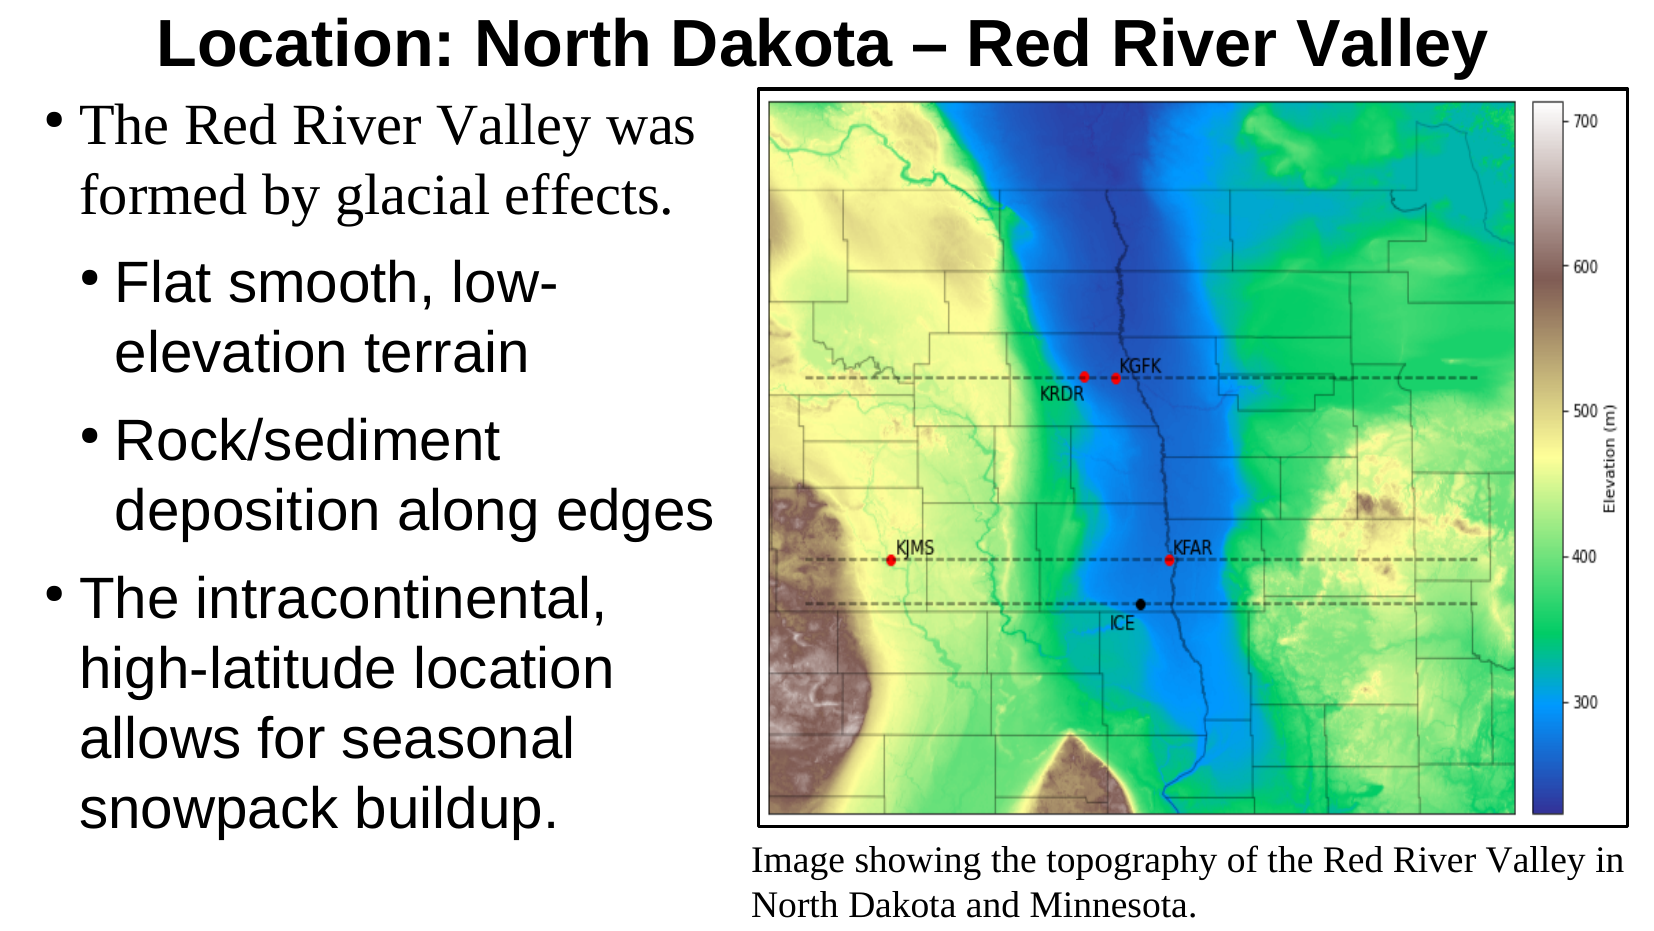

# Location: North Dakota – Red River Valley
The Red River Valley was formed by glacial effects.
Flat smooth, low-elevation terrain
Rock/sediment deposition along edges
The intracontinental, high-latitude location allows for seasonal snowpack buildup.
Image showing the topography of the Red River Valley in North Dakota and Minnesota.